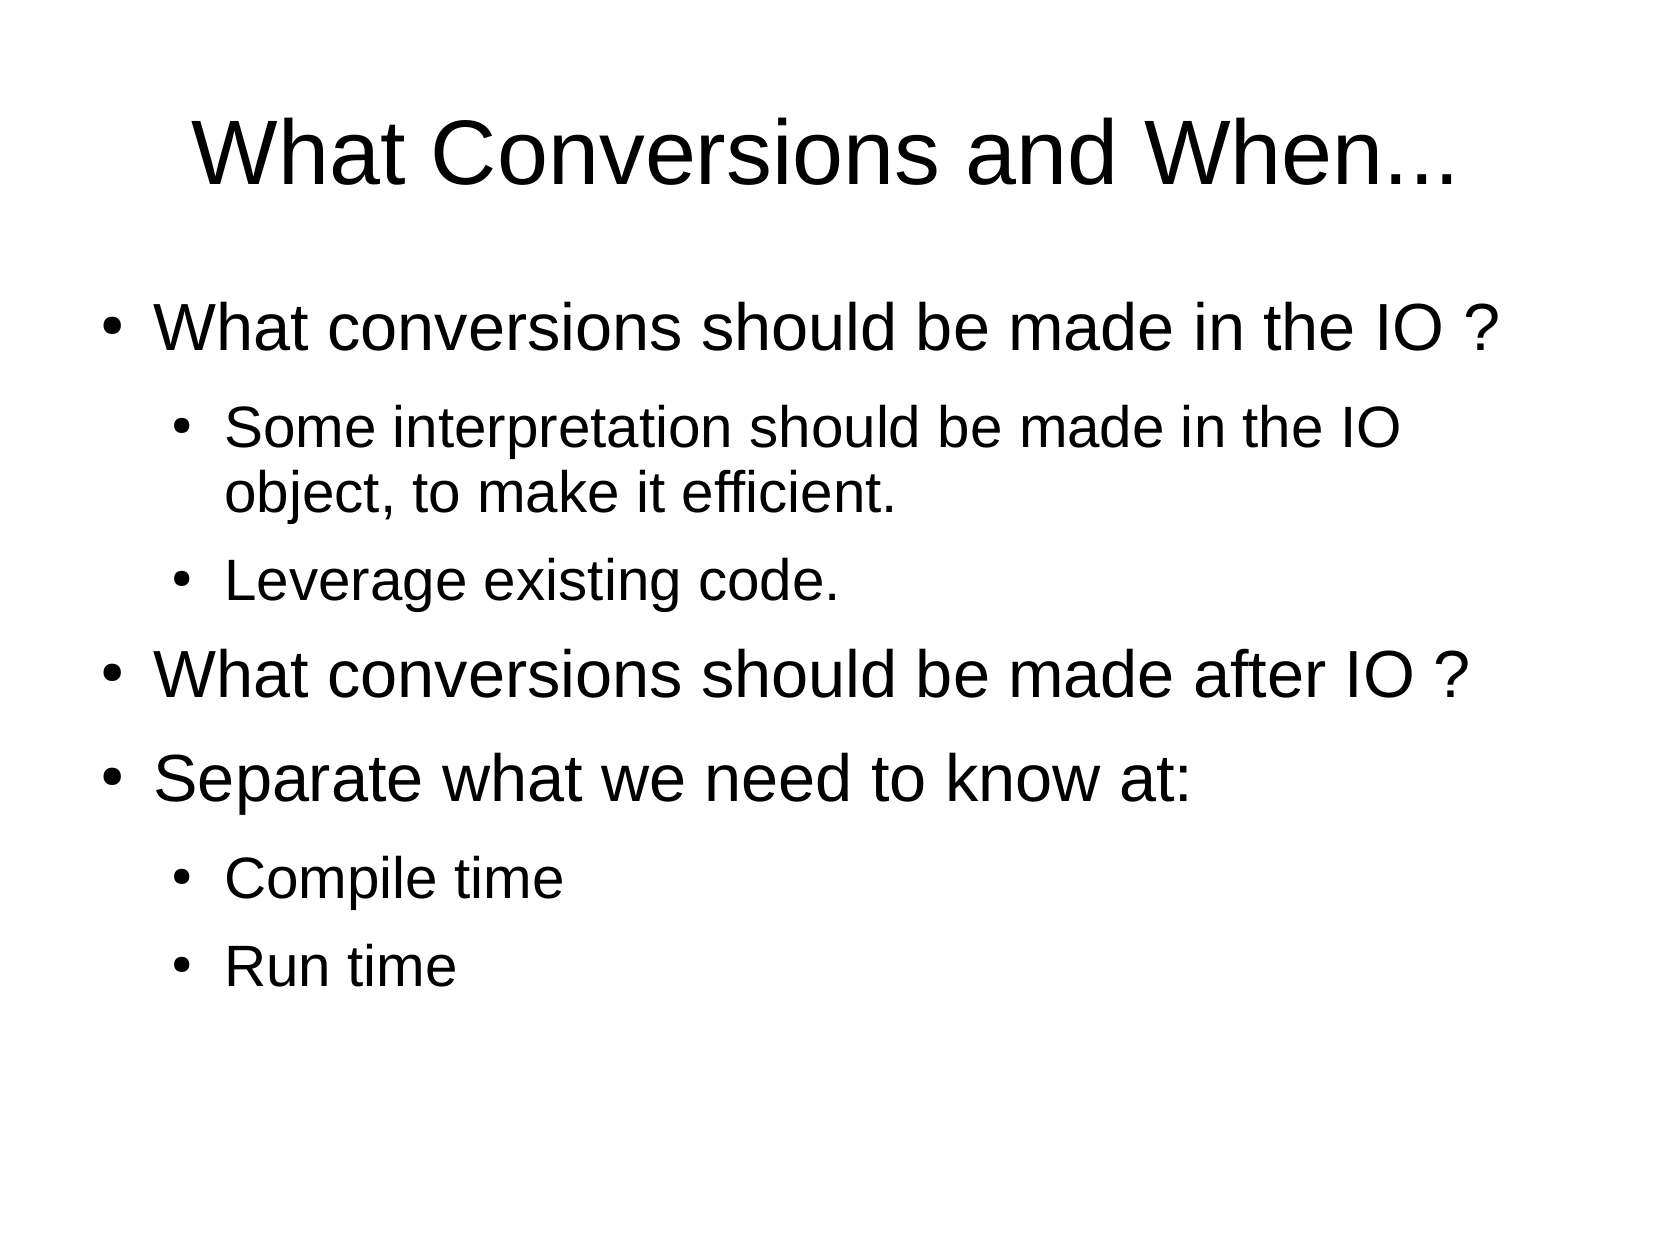

# What Conversions and When...
What conversions should be made in the IO ?
Some interpretation should be made in the IO object, to make it efficient.
Leverage existing code.
What conversions should be made after IO ?
Separate what we need to know at:
Compile time
Run time